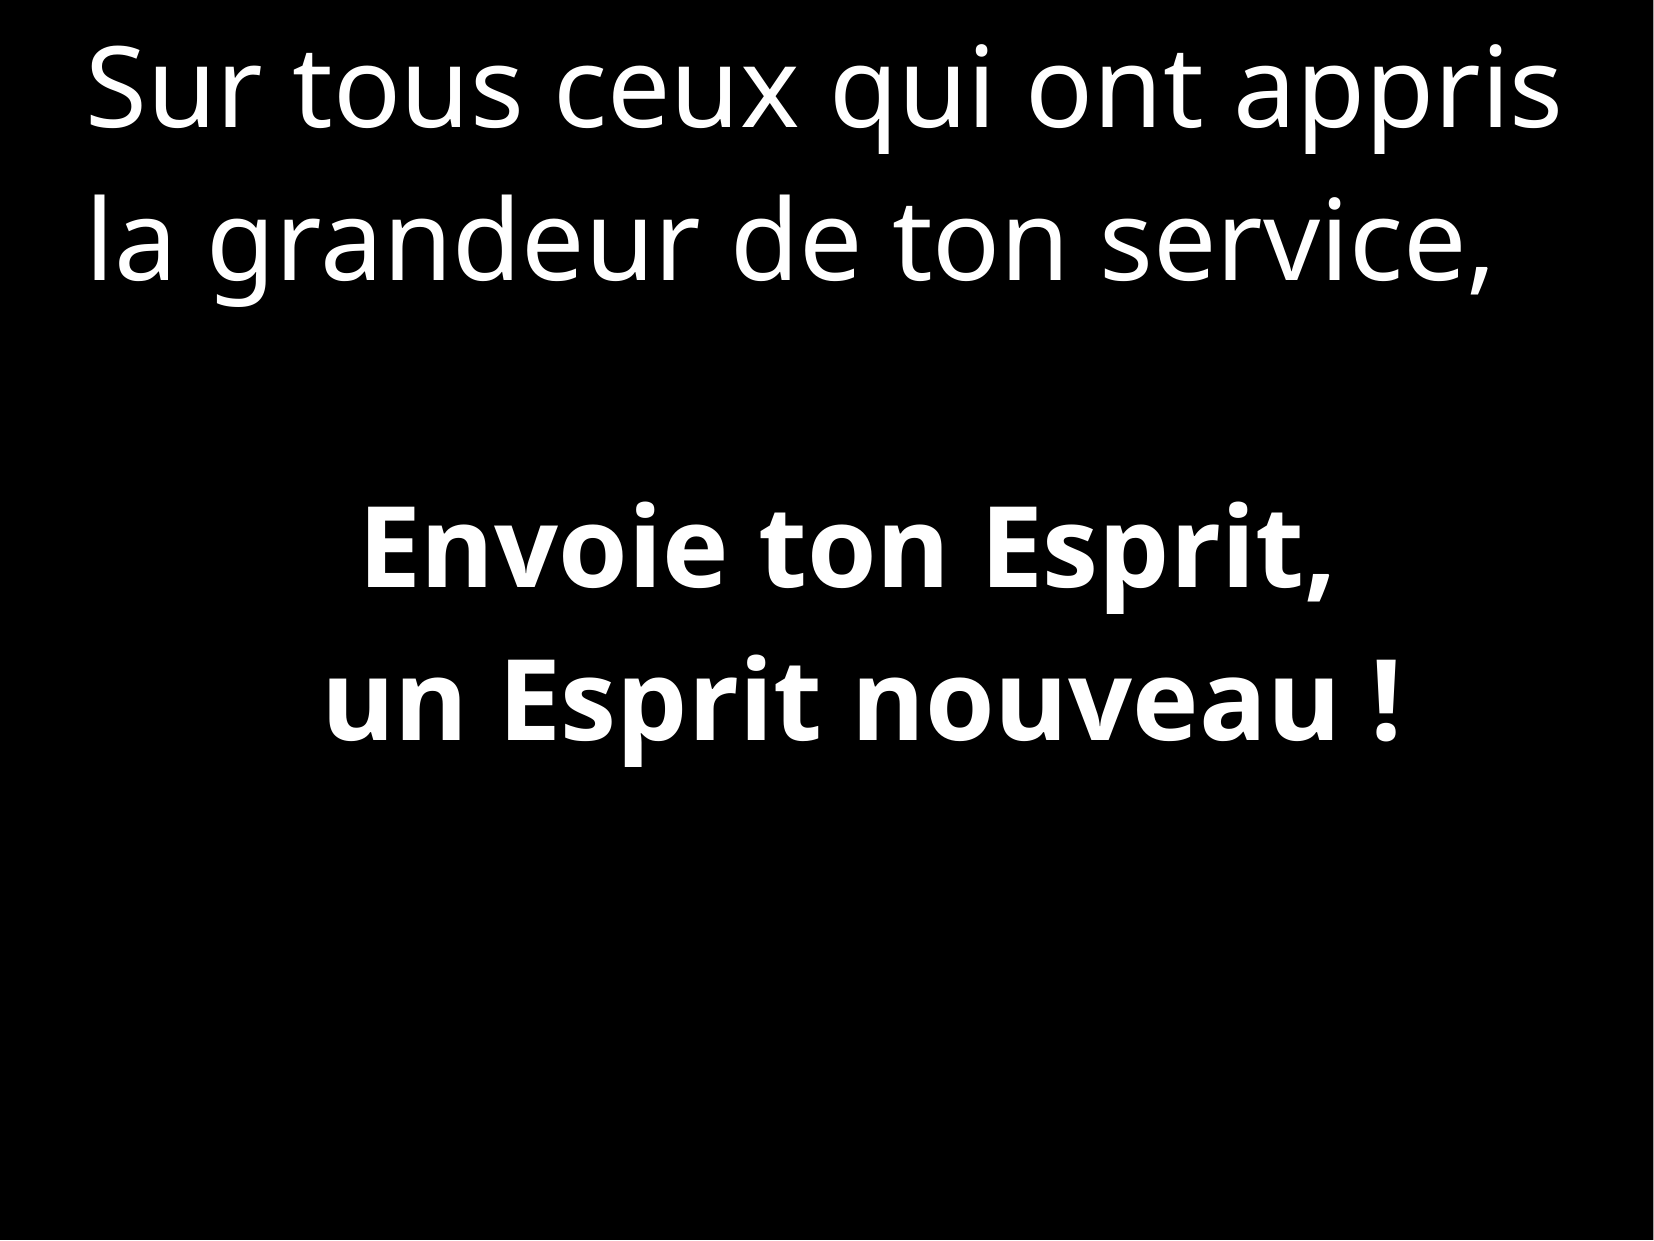

Sur tous ceux qui ont appris la grandeur de ton service,
Envoie ton Esprit,
un Esprit nouveau !